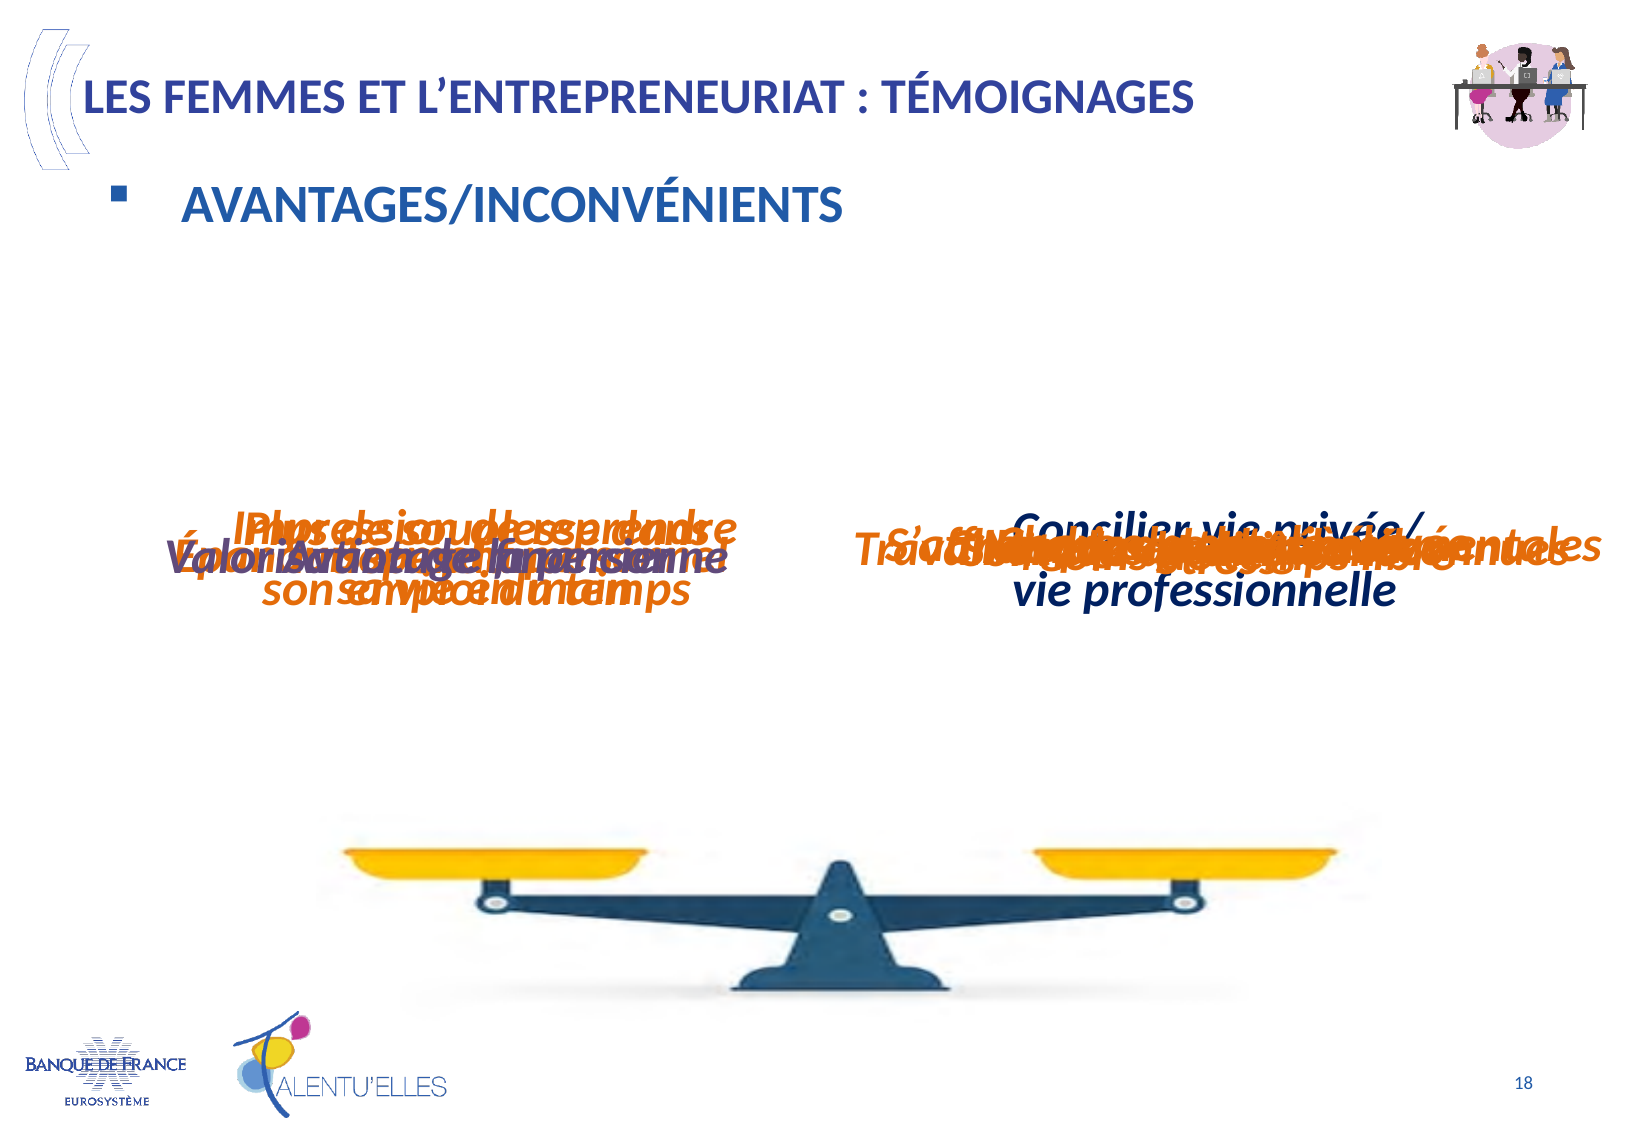

# Les Femmes et l’entrepreneuriat : Témoignages
Avantages/Inconvénients
Impression de reprendre sa vie en main
Plus de souplesse dans son emploi du temps
Concilier vie privée/
vie professionnelle
Charge mentale élevée
S’affranchir des barrières mentales
Charge mentale élevée
Manque de sommeil
Travailler plus pour être reconnues
Solitude du dirigeant
Moins de temps libre
Épanouissement personnel
Valorisation de la personne
Avantage financier
Indépendance
Stress